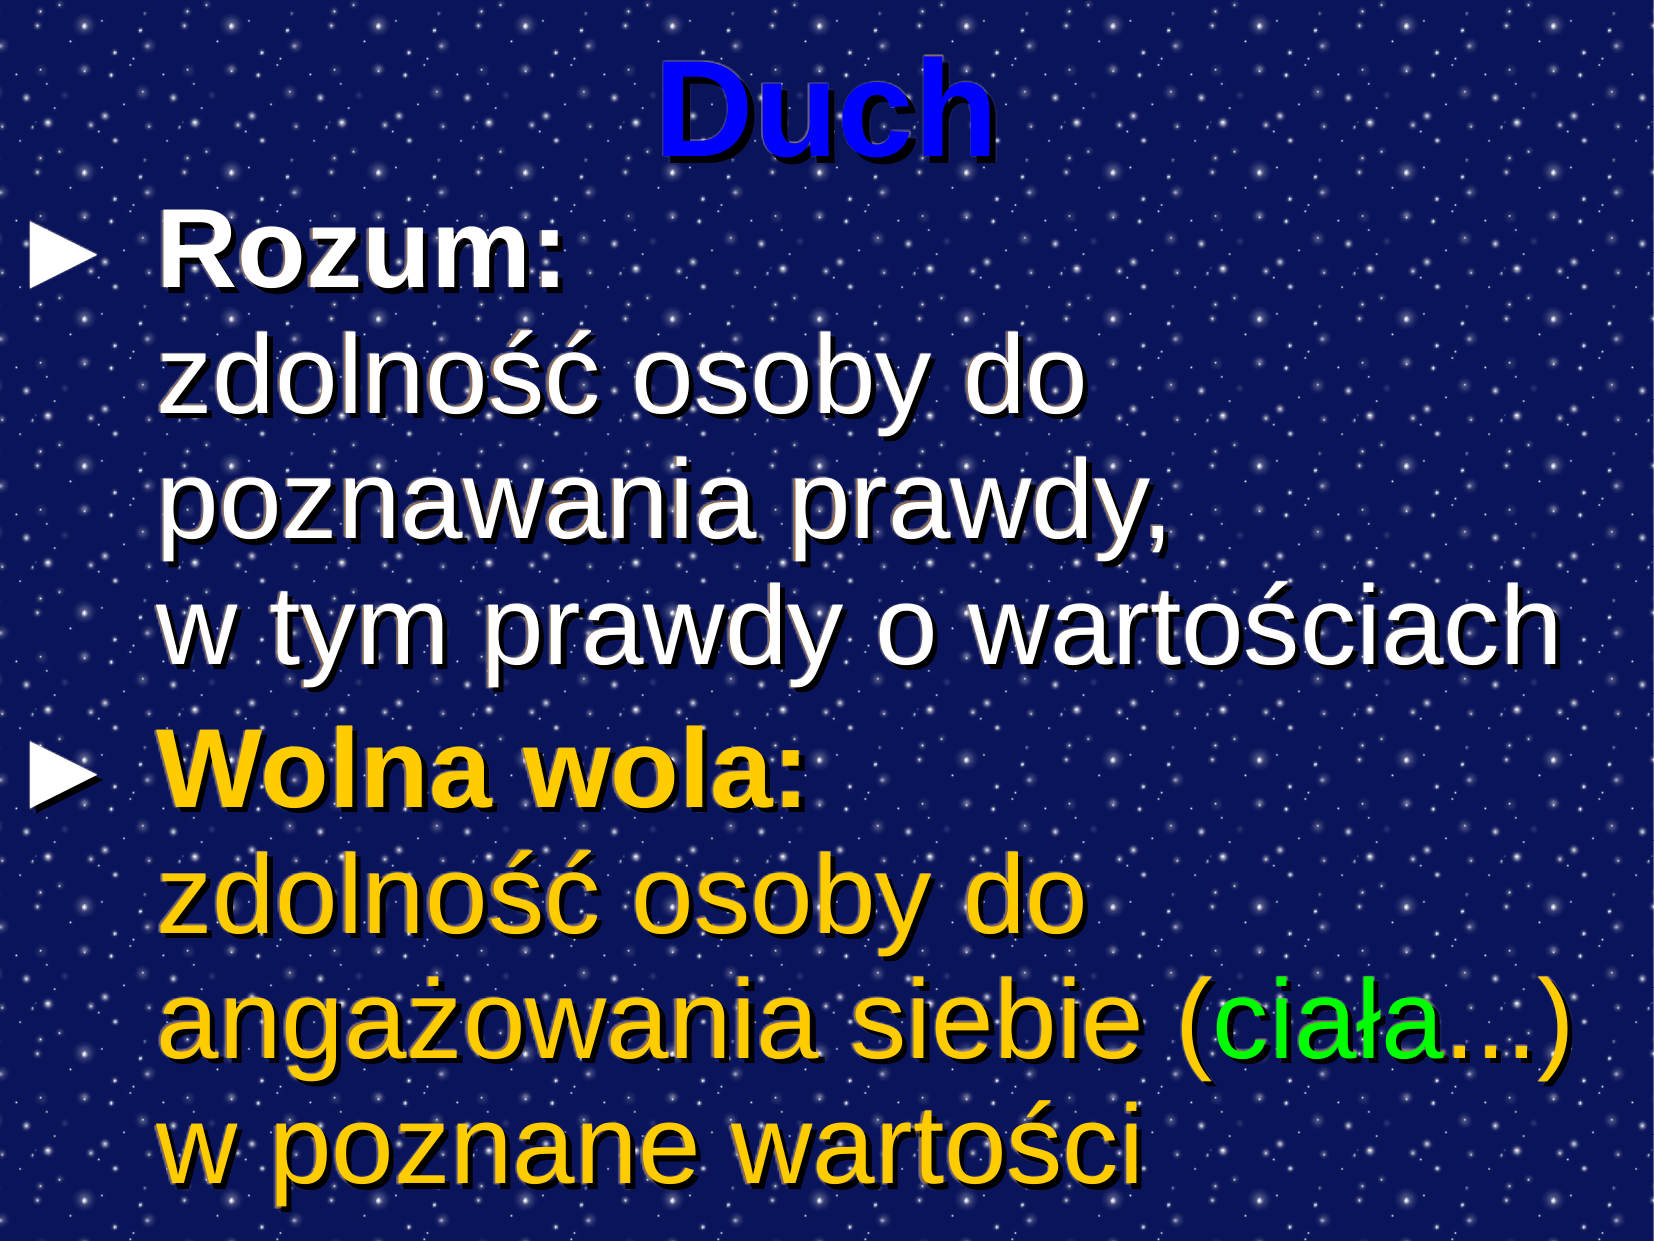

# Duch
►	Rozum:
		zdolność osoby do
		poznawania prawdy,
		w tym prawdy o wartościach
►	Wolna wola:
		zdolność osoby do
		angażowania siebie (ciała...)
		w poznane wartości